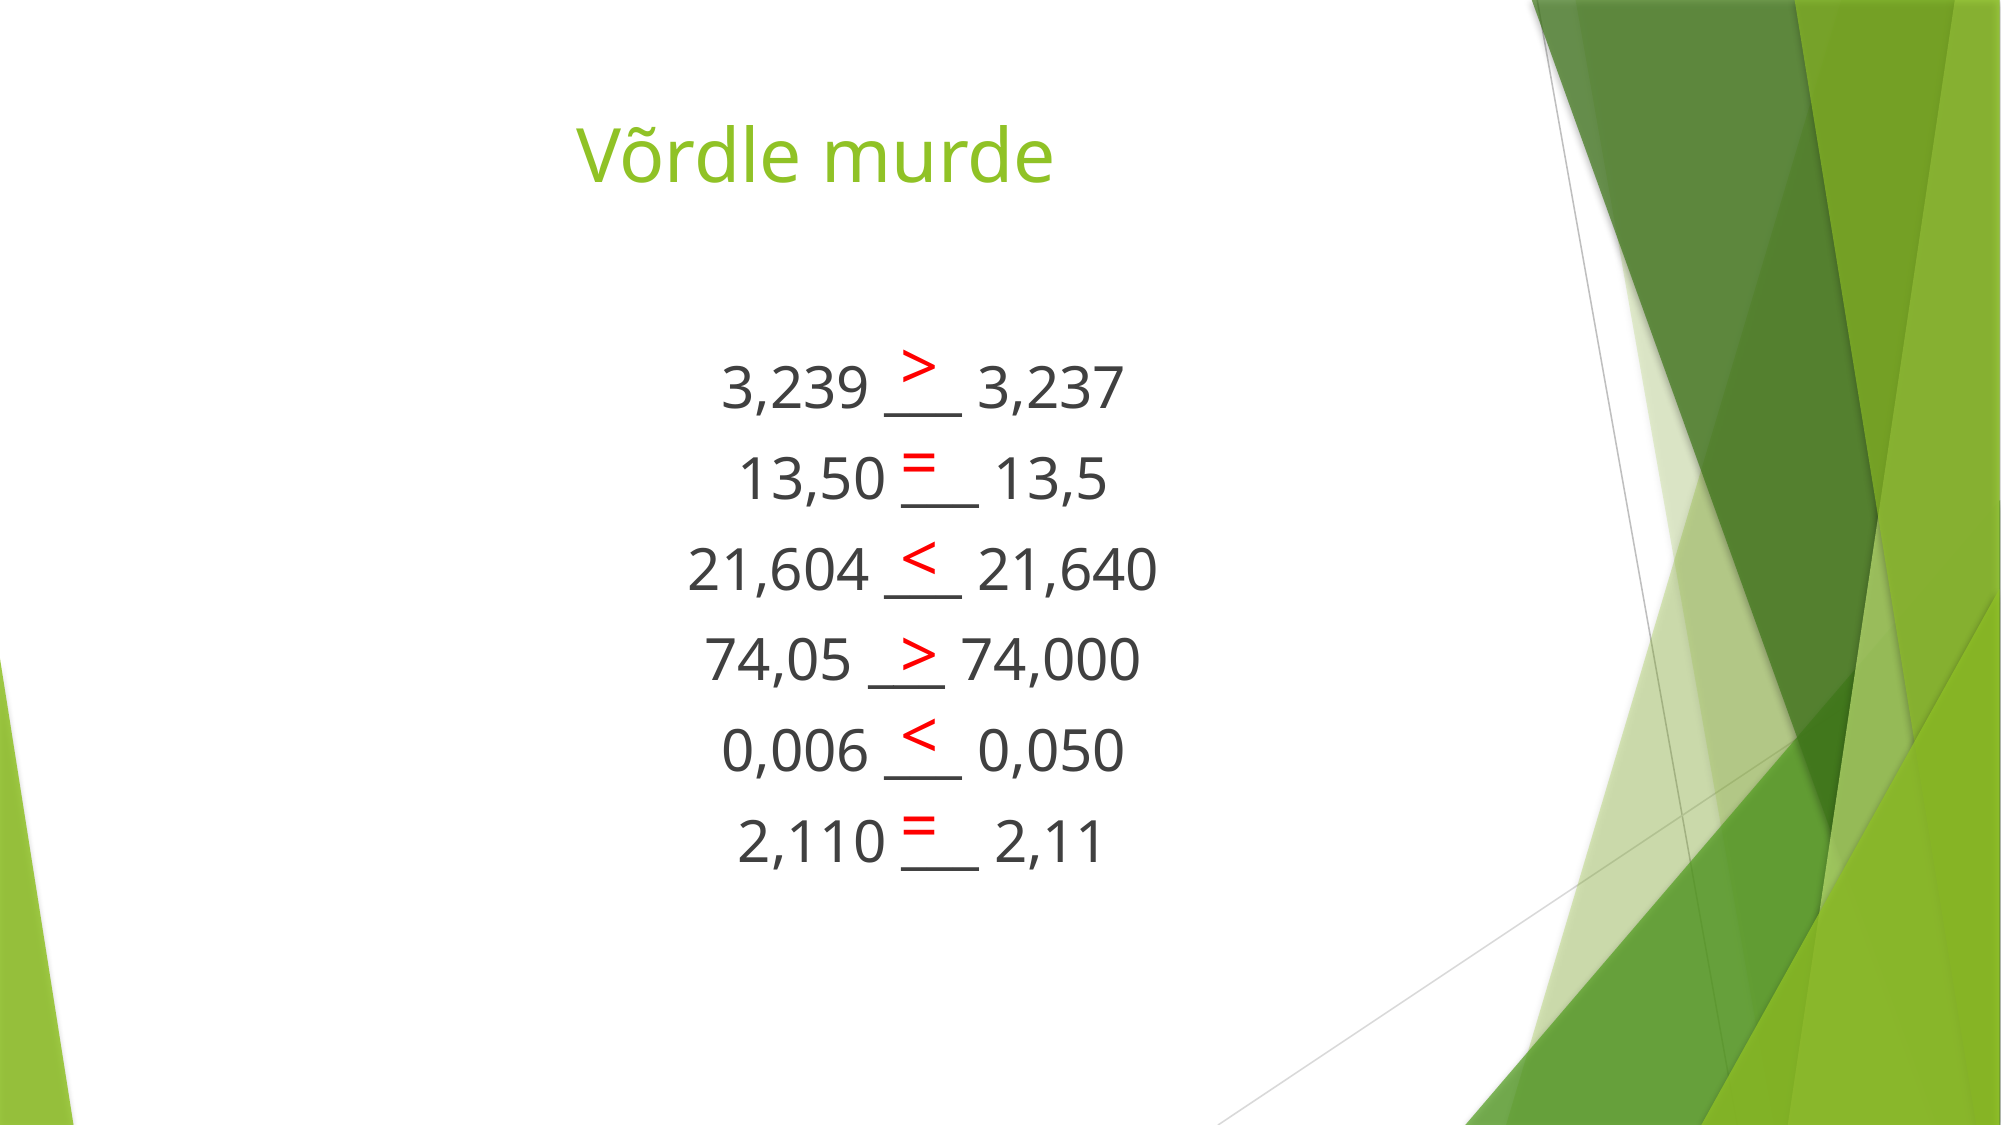

# Võrdle murde
>
3,239 ___ 3,237
13,50 ___ 13,5
21,604 ___ 21,640
74,05 ___ 74,000
0,006 ___ 0,050
2,110 ___ 2,11
=
<
>
<
=